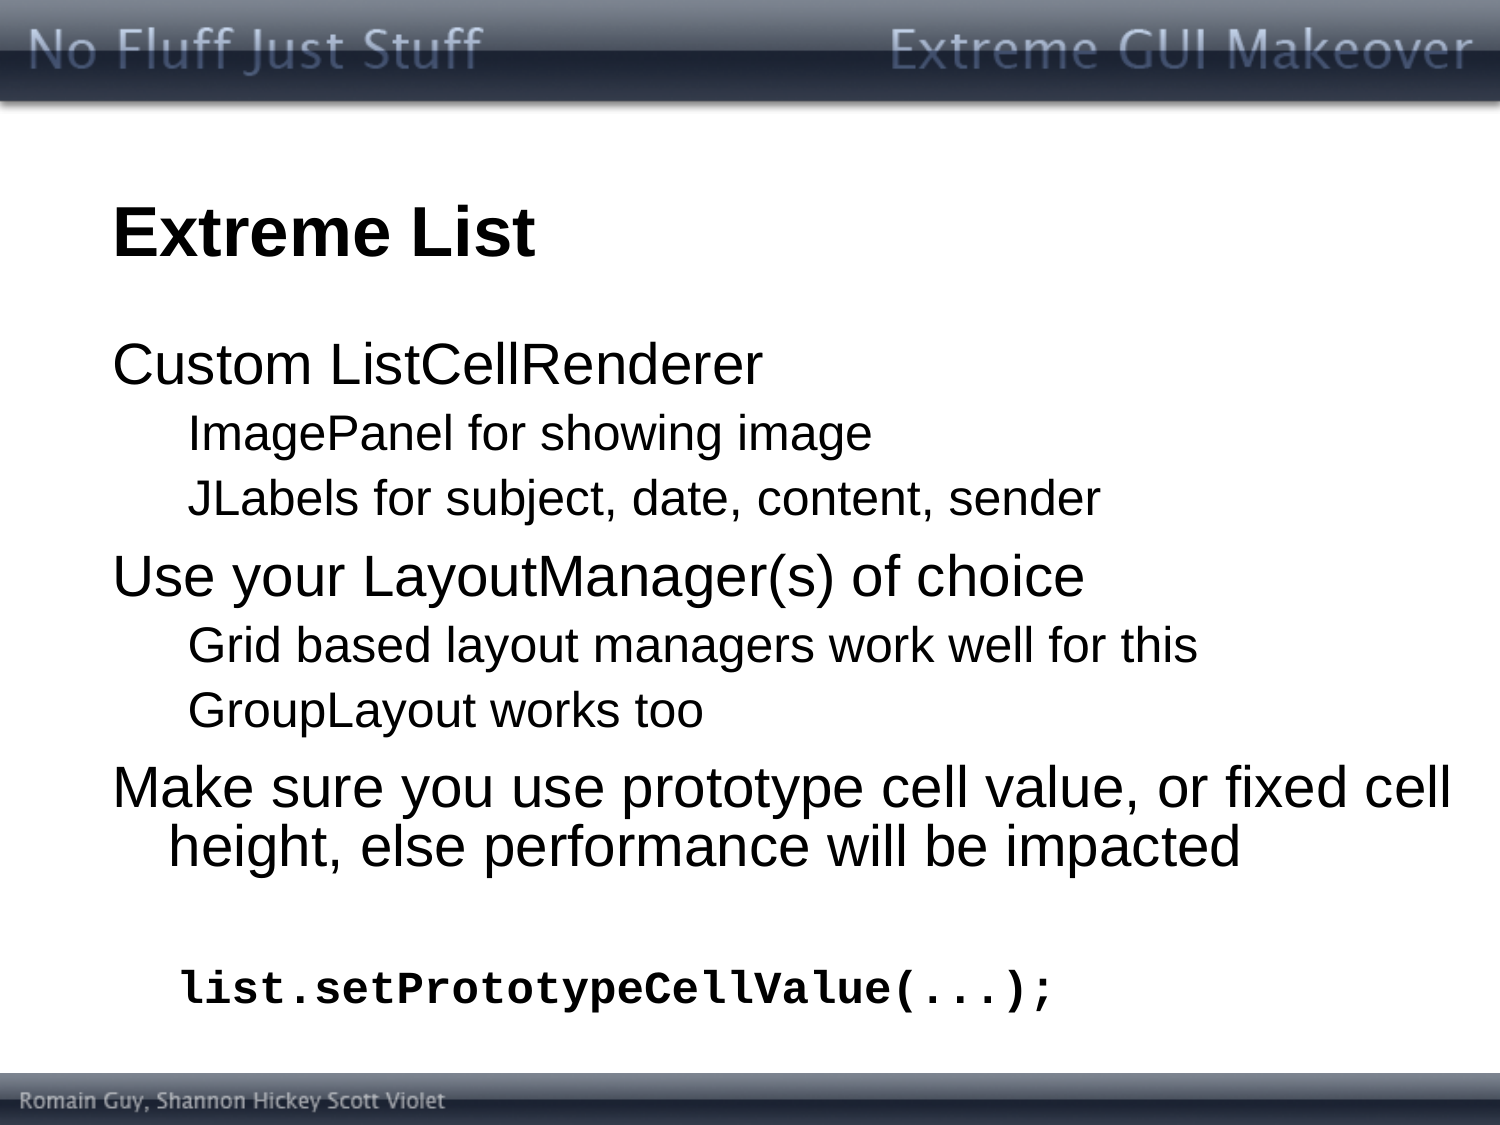

# Extreme List
Custom ListCellRenderer
ImagePanel for showing image
JLabels for subject, date, content, sender
Use your LayoutManager(s) of choice
Grid based layout managers work well for this
GroupLayout works too
Make sure you use prototype cell value, or fixed cell height, else performance will be impacted
list.setPrototypeCellValue(...);